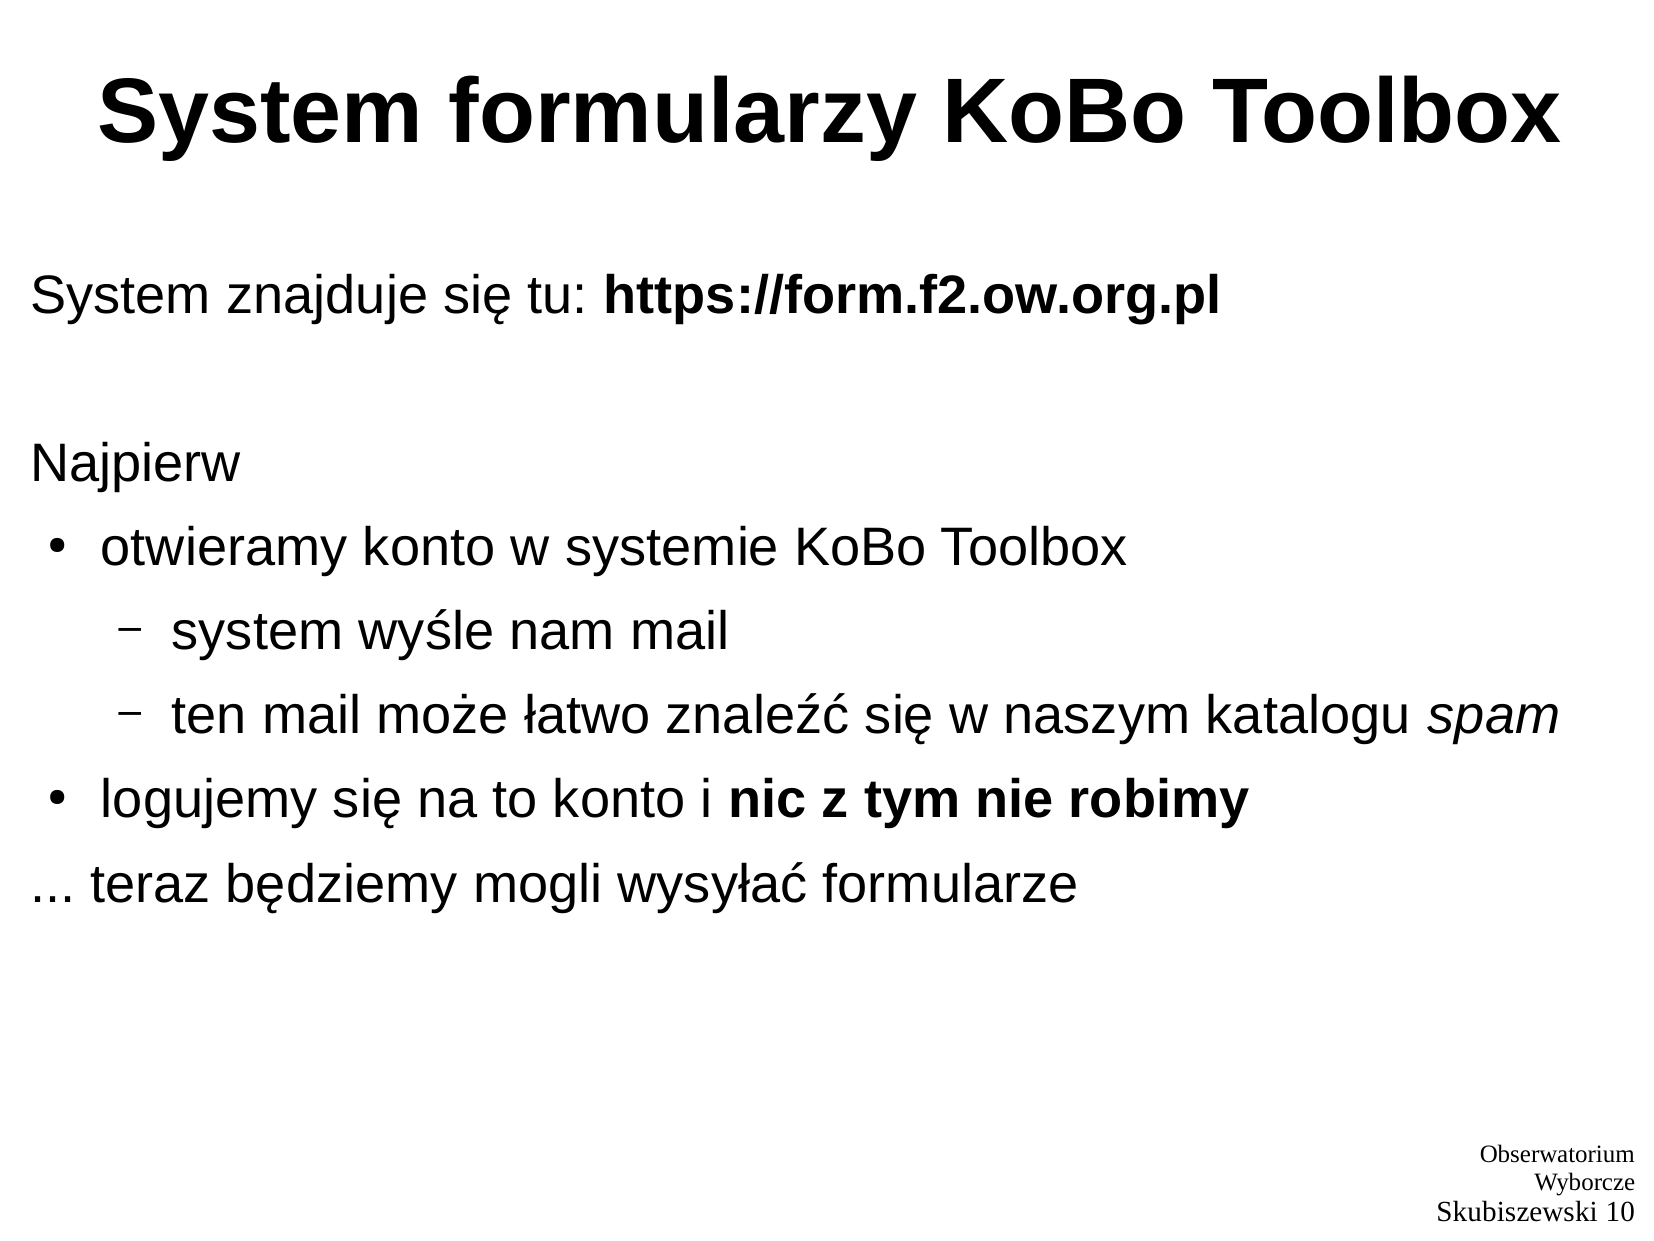

# System formularzy KoBo Toolbox
System znajduje się tu: https://form.f2.ow.org.pl
Najpierw
otwieramy konto w systemie KoBo Toolbox
system wyśle nam mail
ten mail może łatwo znaleźć się w naszym katalogu spam
logujemy się na to konto i nic z tym nie robimy
... teraz będziemy mogli wysyłać formularze
10